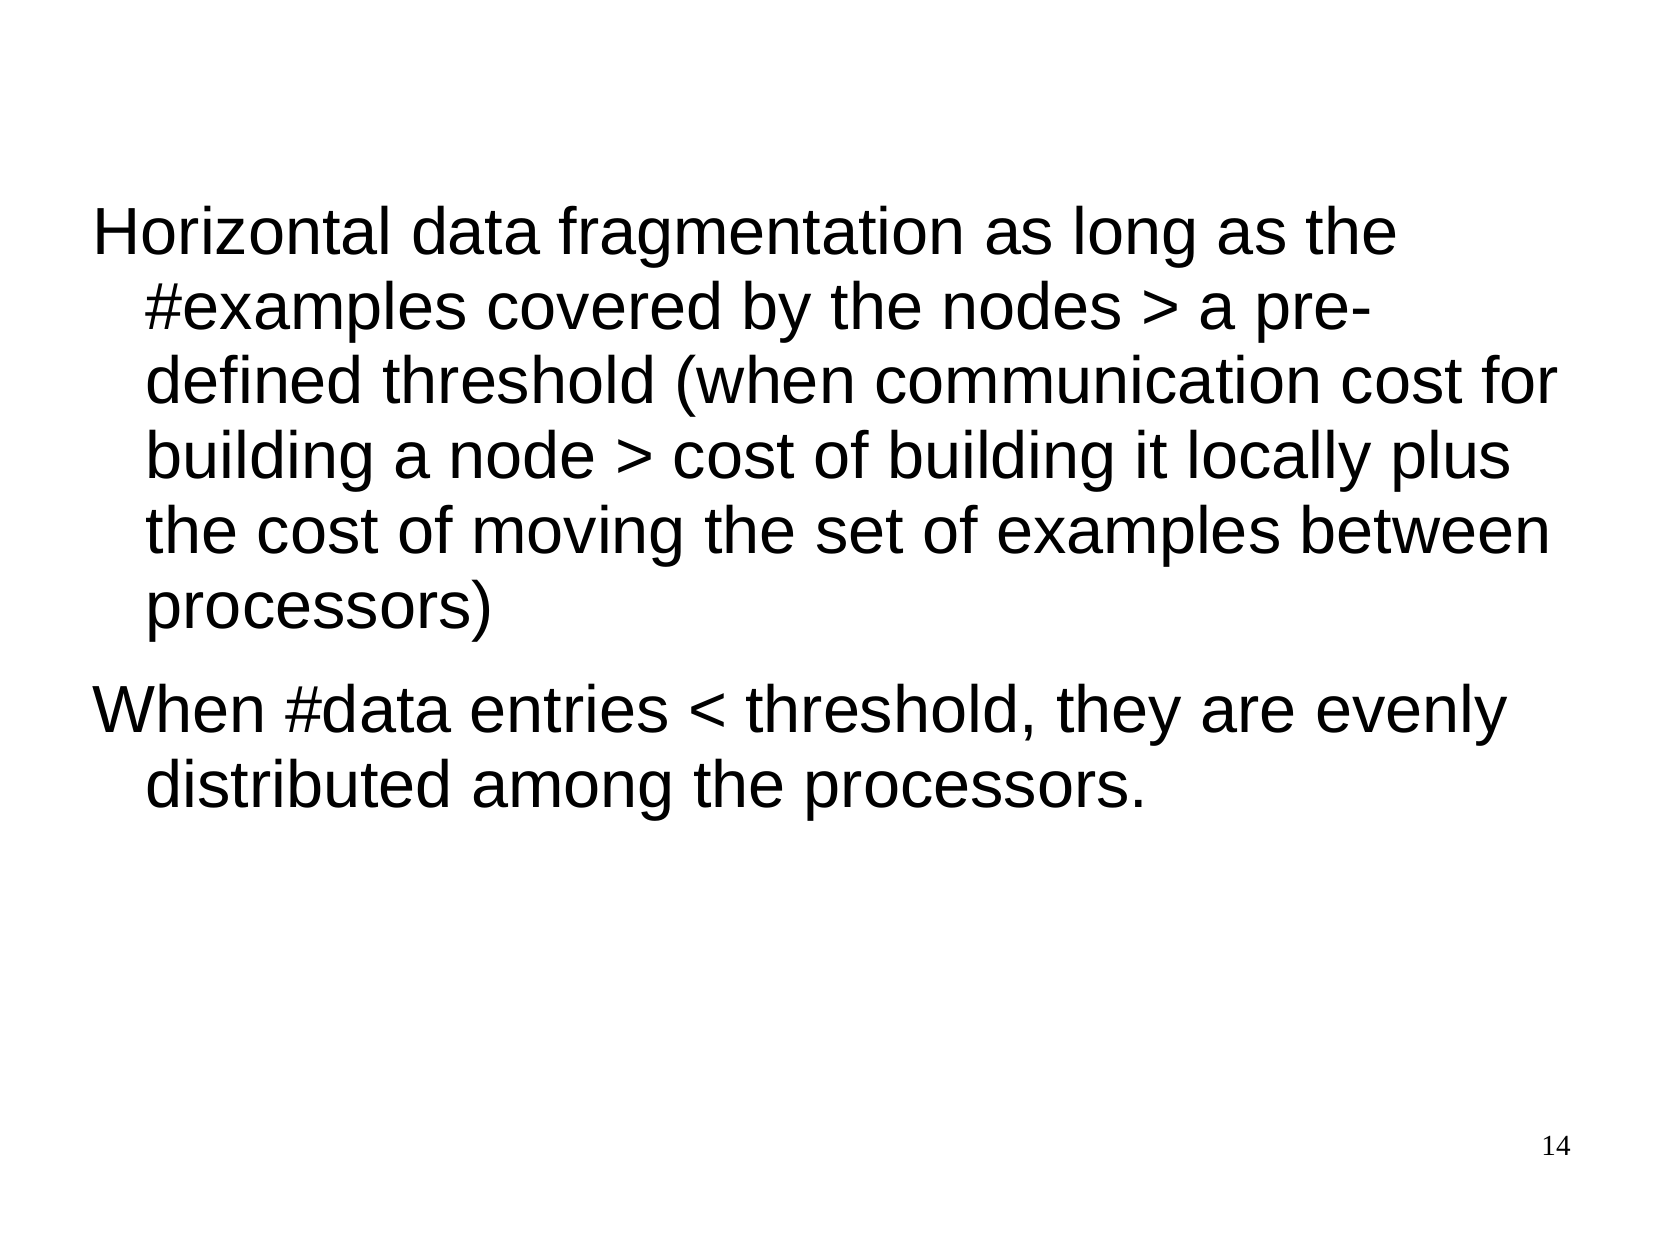

# Horizontal data fragmentation as long as the #examples covered by the nodes > a pre-defined threshold (when communication cost for building a node > cost of building it locally plus the cost of moving the set of examples between processors)
When #data entries < threshold, they are evenly distributed among the processors.
14